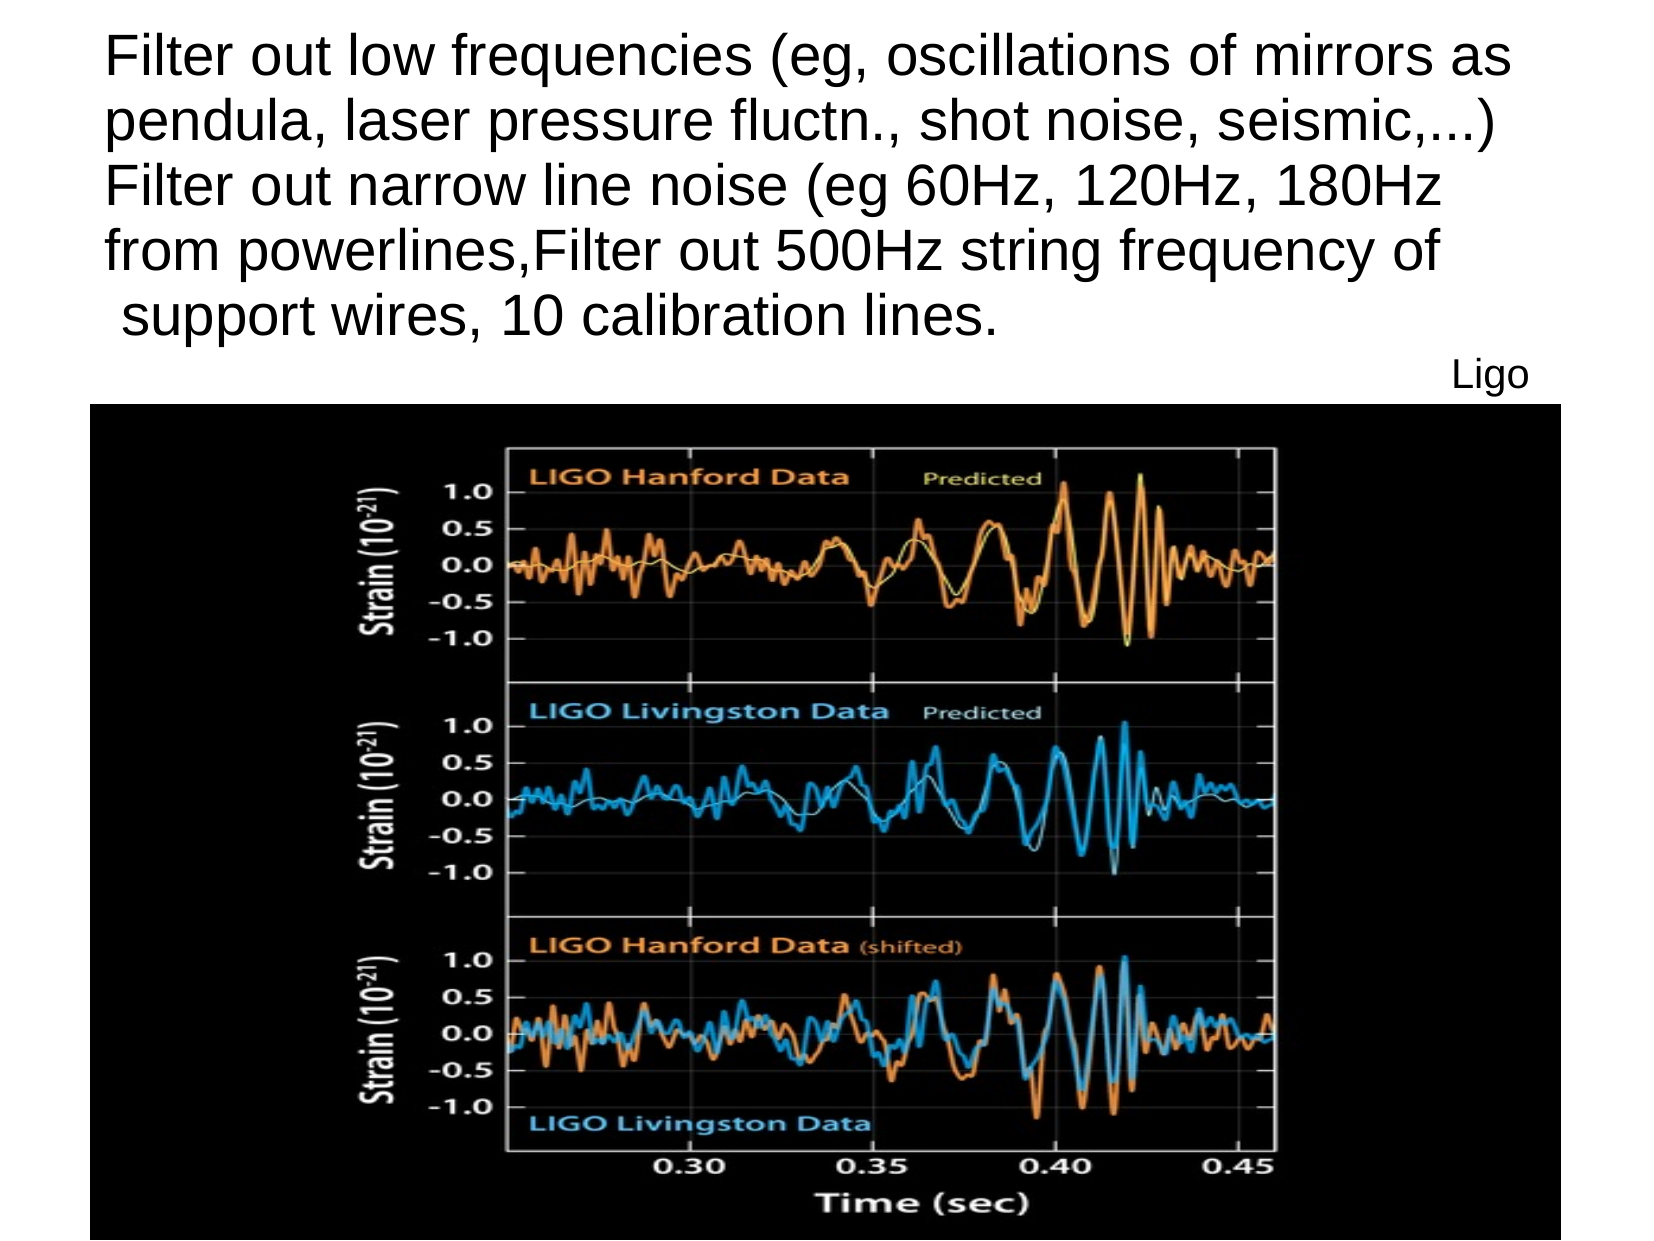

Filter out low frequencies (eg, oscillations of mirrors as
pendula, laser pressure fluctn., shot noise, seismic,...)
Filter out narrow line noise (eg 60Hz, 120Hz, 180Hz
from powerlines,Filter out 500Hz string frequency of
 support wires, 10 calibration lines.
Ligo